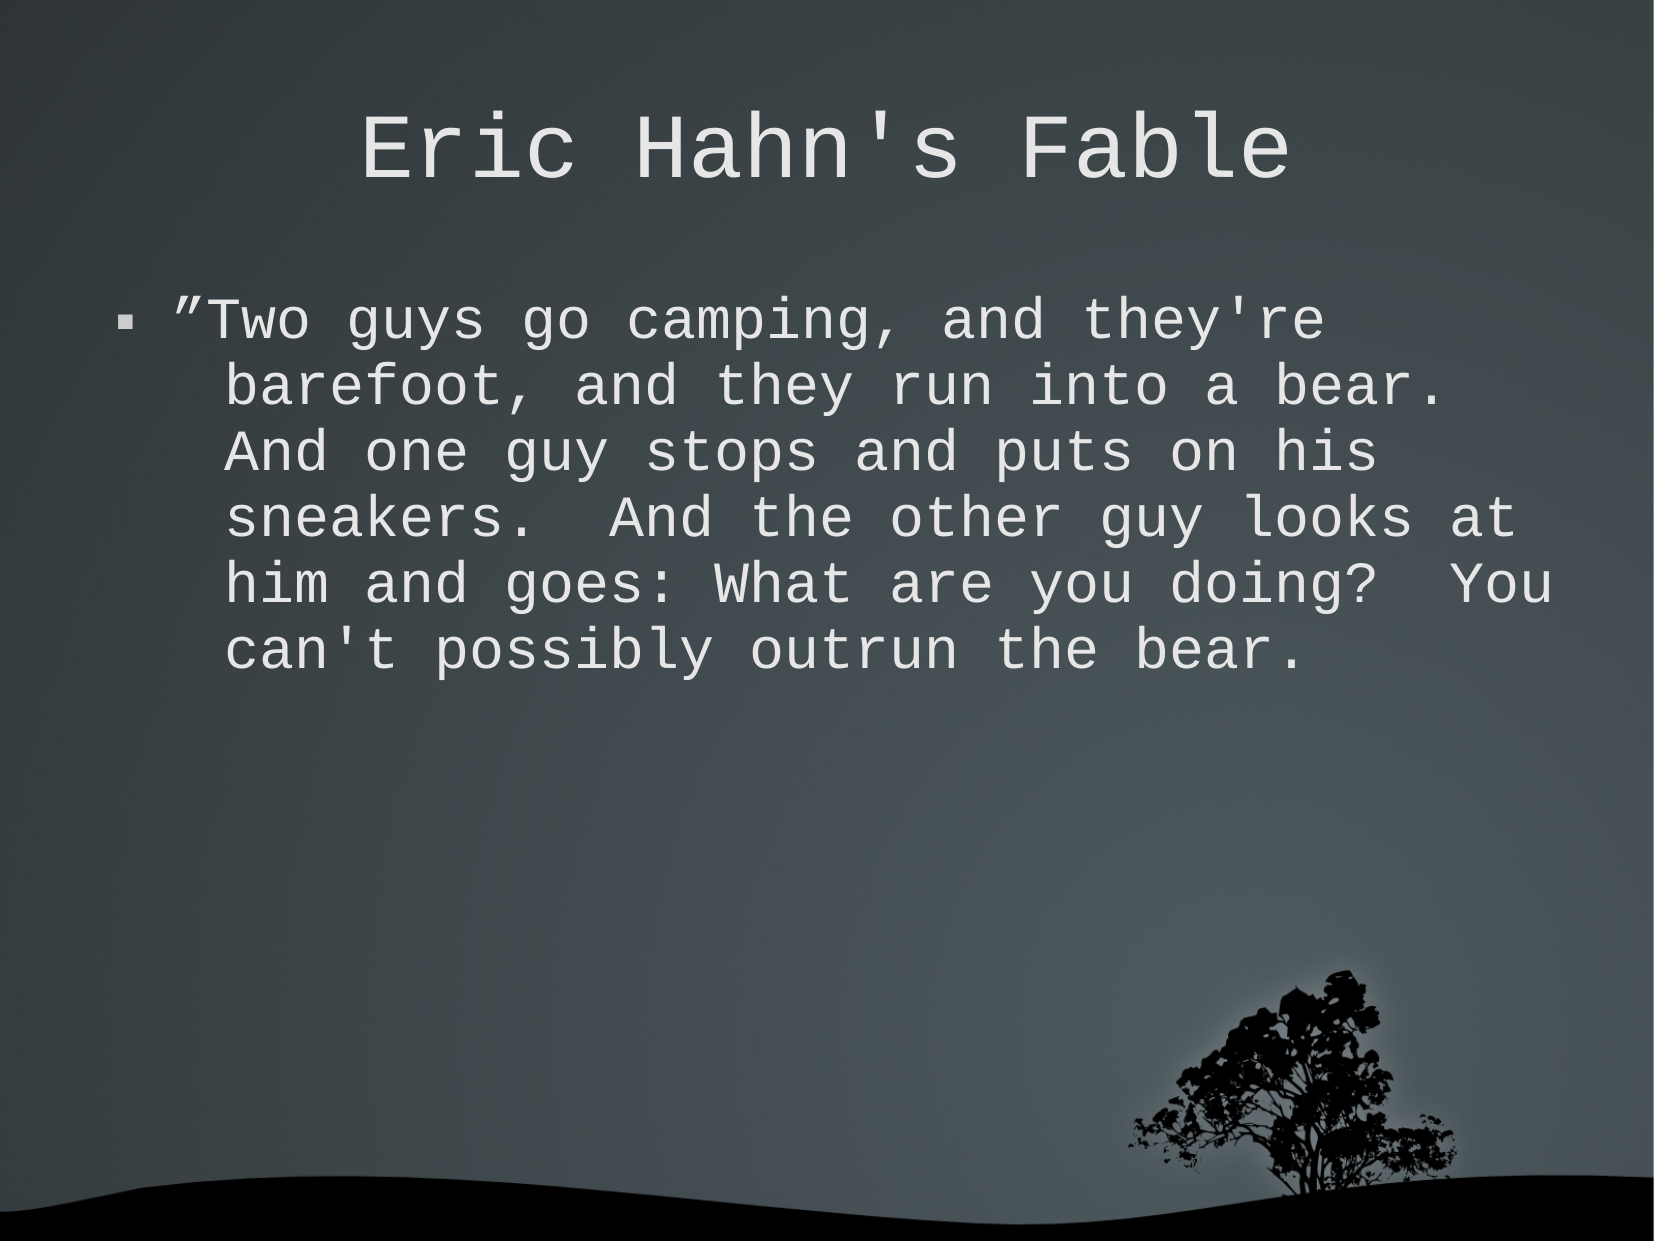

# Eric Hahn's Fable
”Two guys go camping, and they're barefoot, and they run into a bear. And one guy stops and puts on his sneakers. And the other guy looks at him and goes: What are you doing? You can't possibly outrun the bear.